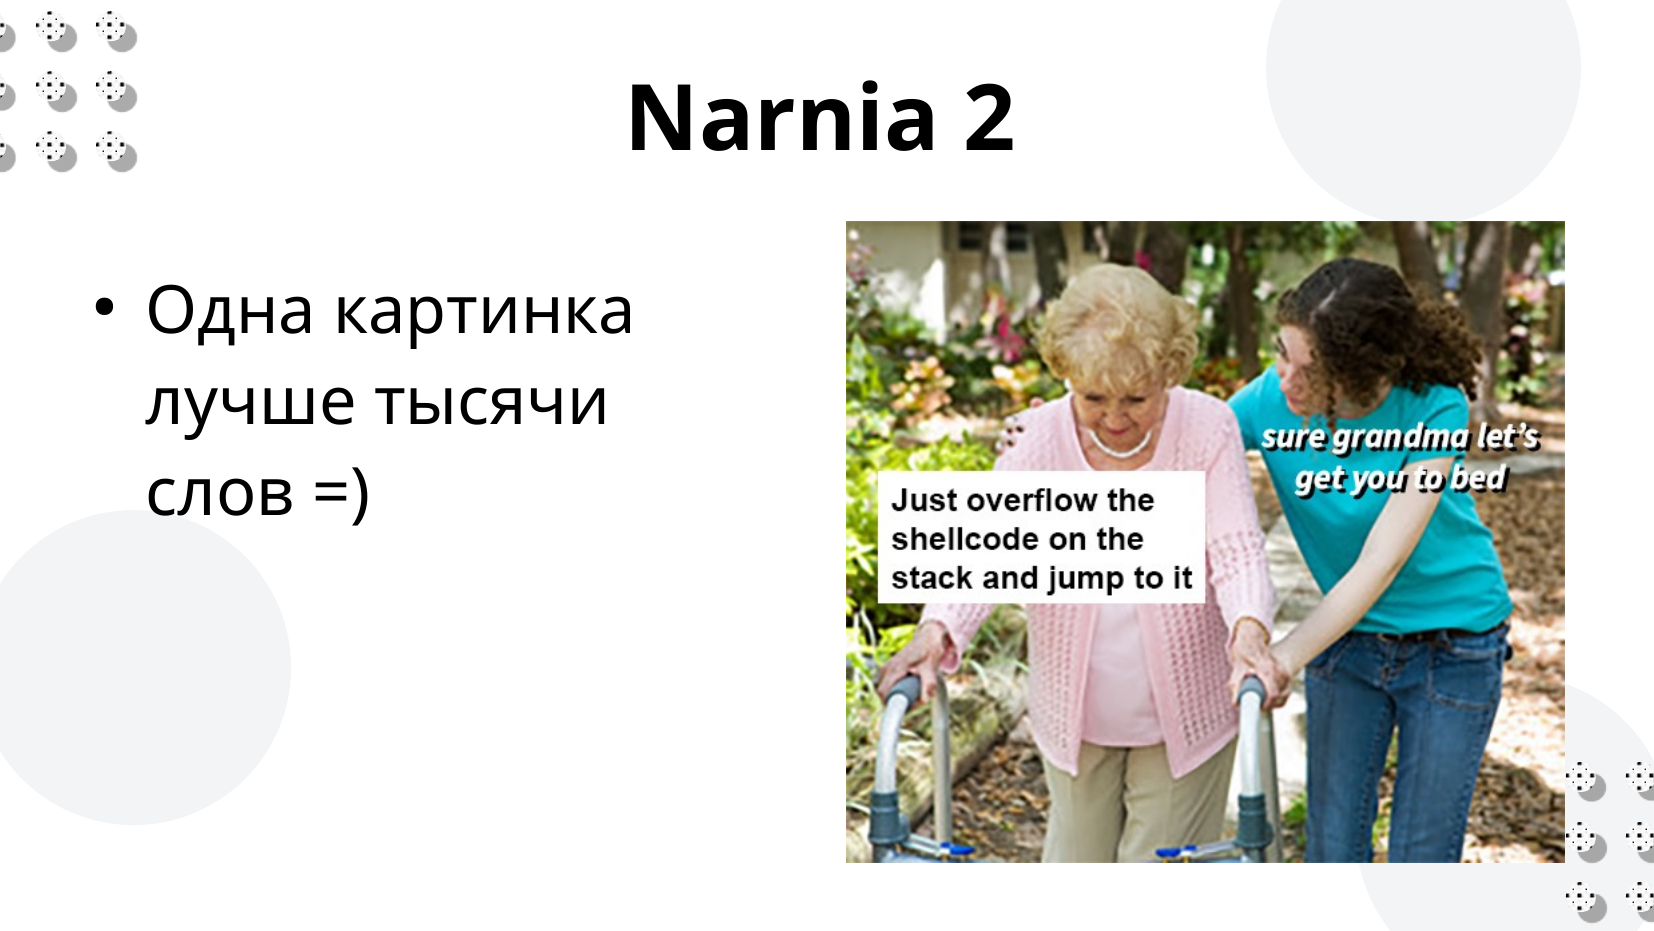

# Narnia 2
Одна картинка лучше тысячи слов =)